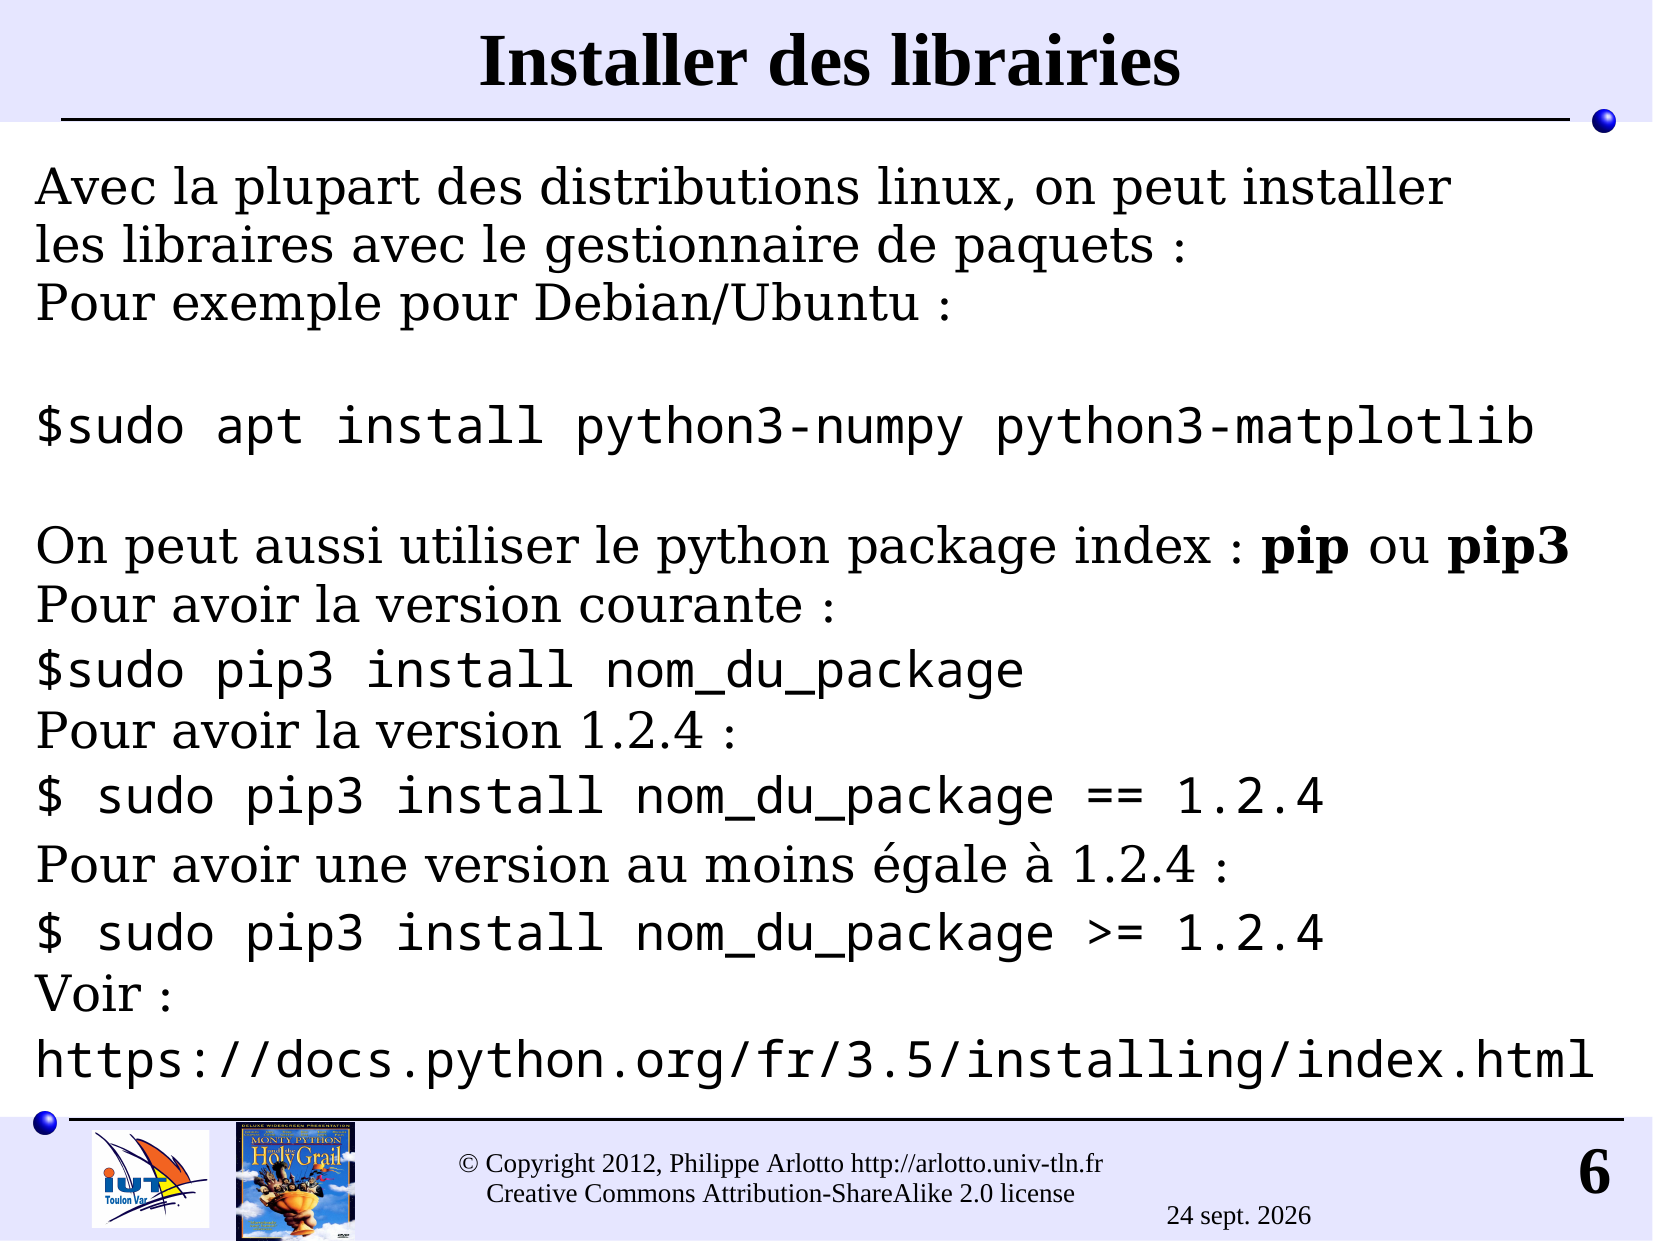

# Installer des librairies
Avec la plupart des distributions linux, on peut installer
les libraires avec le gestionnaire de paquets :
Pour exemple pour Debian/Ubuntu :
$sudo apt install python3-numpy python3-matplotlib
On peut aussi utiliser le python package index : pip ou pip3
Pour avoir la version courante :
$sudo pip3 install nom_du_package
Pour avoir la version 1.2.4 :
$ sudo pip3 install nom_du_package == 1.2.4
Pour avoir une version au moins égale à 1.2.4 :
$ sudo pip3 install nom_du_package >= 1.2.4
Voir :
https://docs.python.org/fr/3.5/installing/index.html